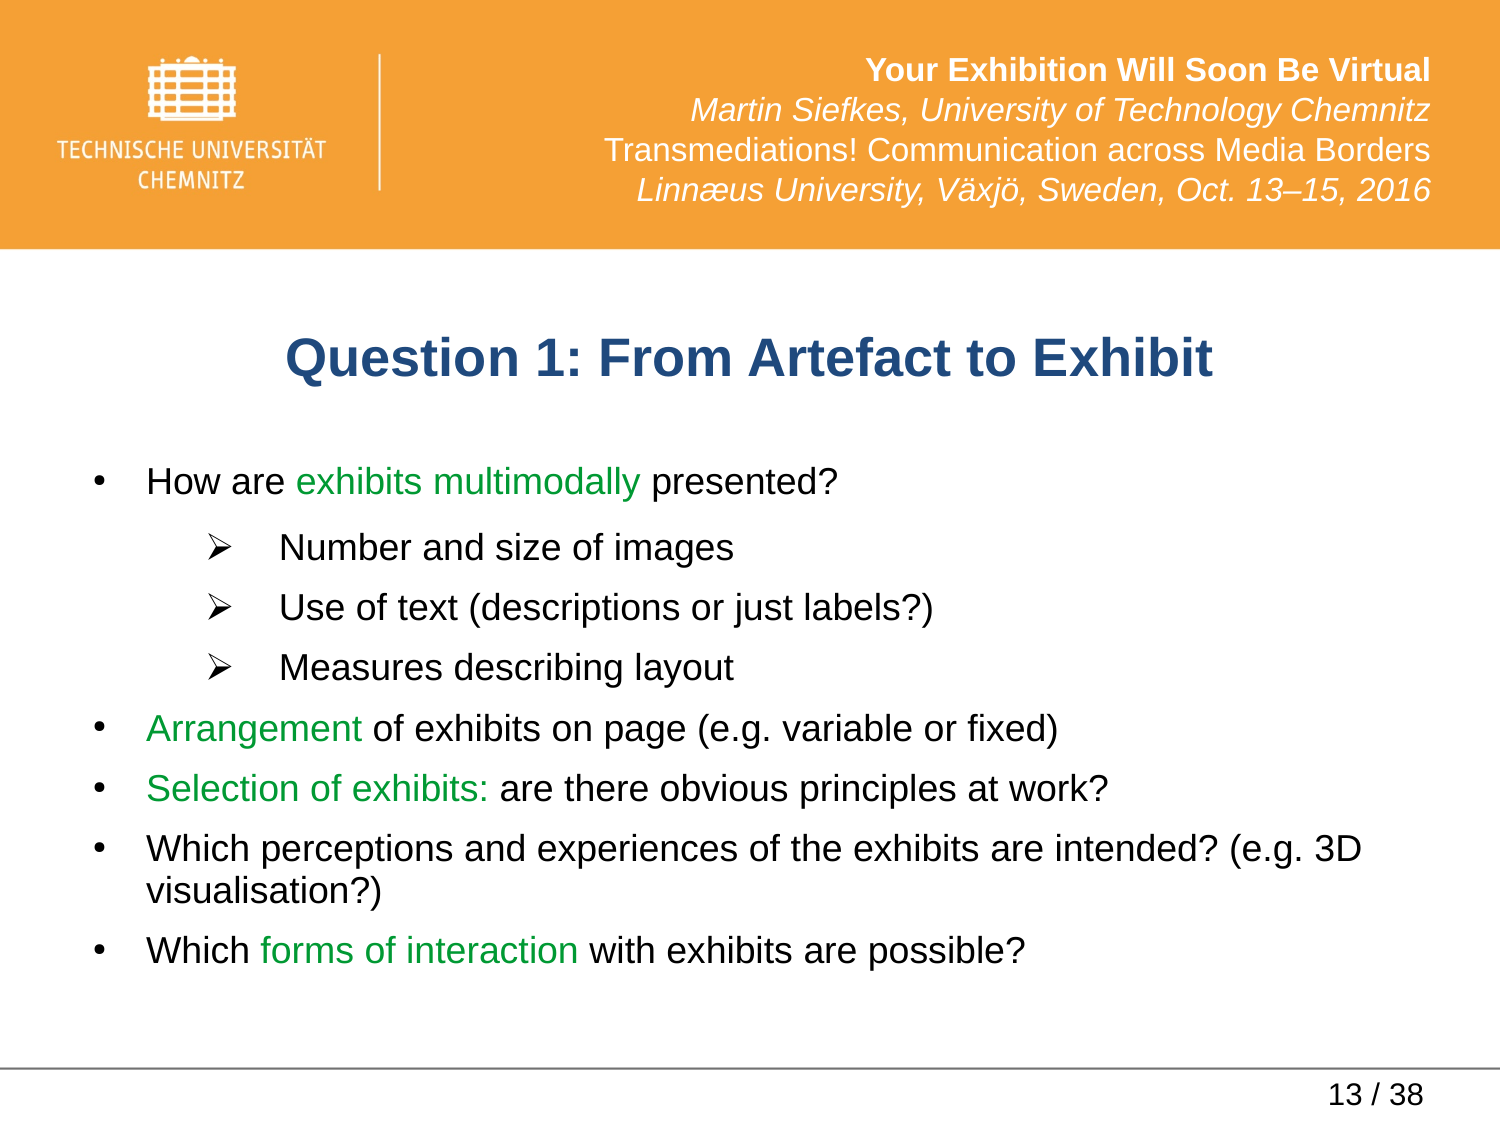

#
Question 1: From Artefact to Exhibit
How are exhibits multimodally presented?
 		Number and size of images
 		Use of text (descriptions or just labels?)
 		Measures describing layout
Arrangement of exhibits on page (e.g. variable or fixed)
Selection of exhibits: are there obvious principles at work?
Which perceptions and experiences of the exhibits are intended? (e.g. 3D visualisation?)
Which forms of interaction with exhibits are possible?